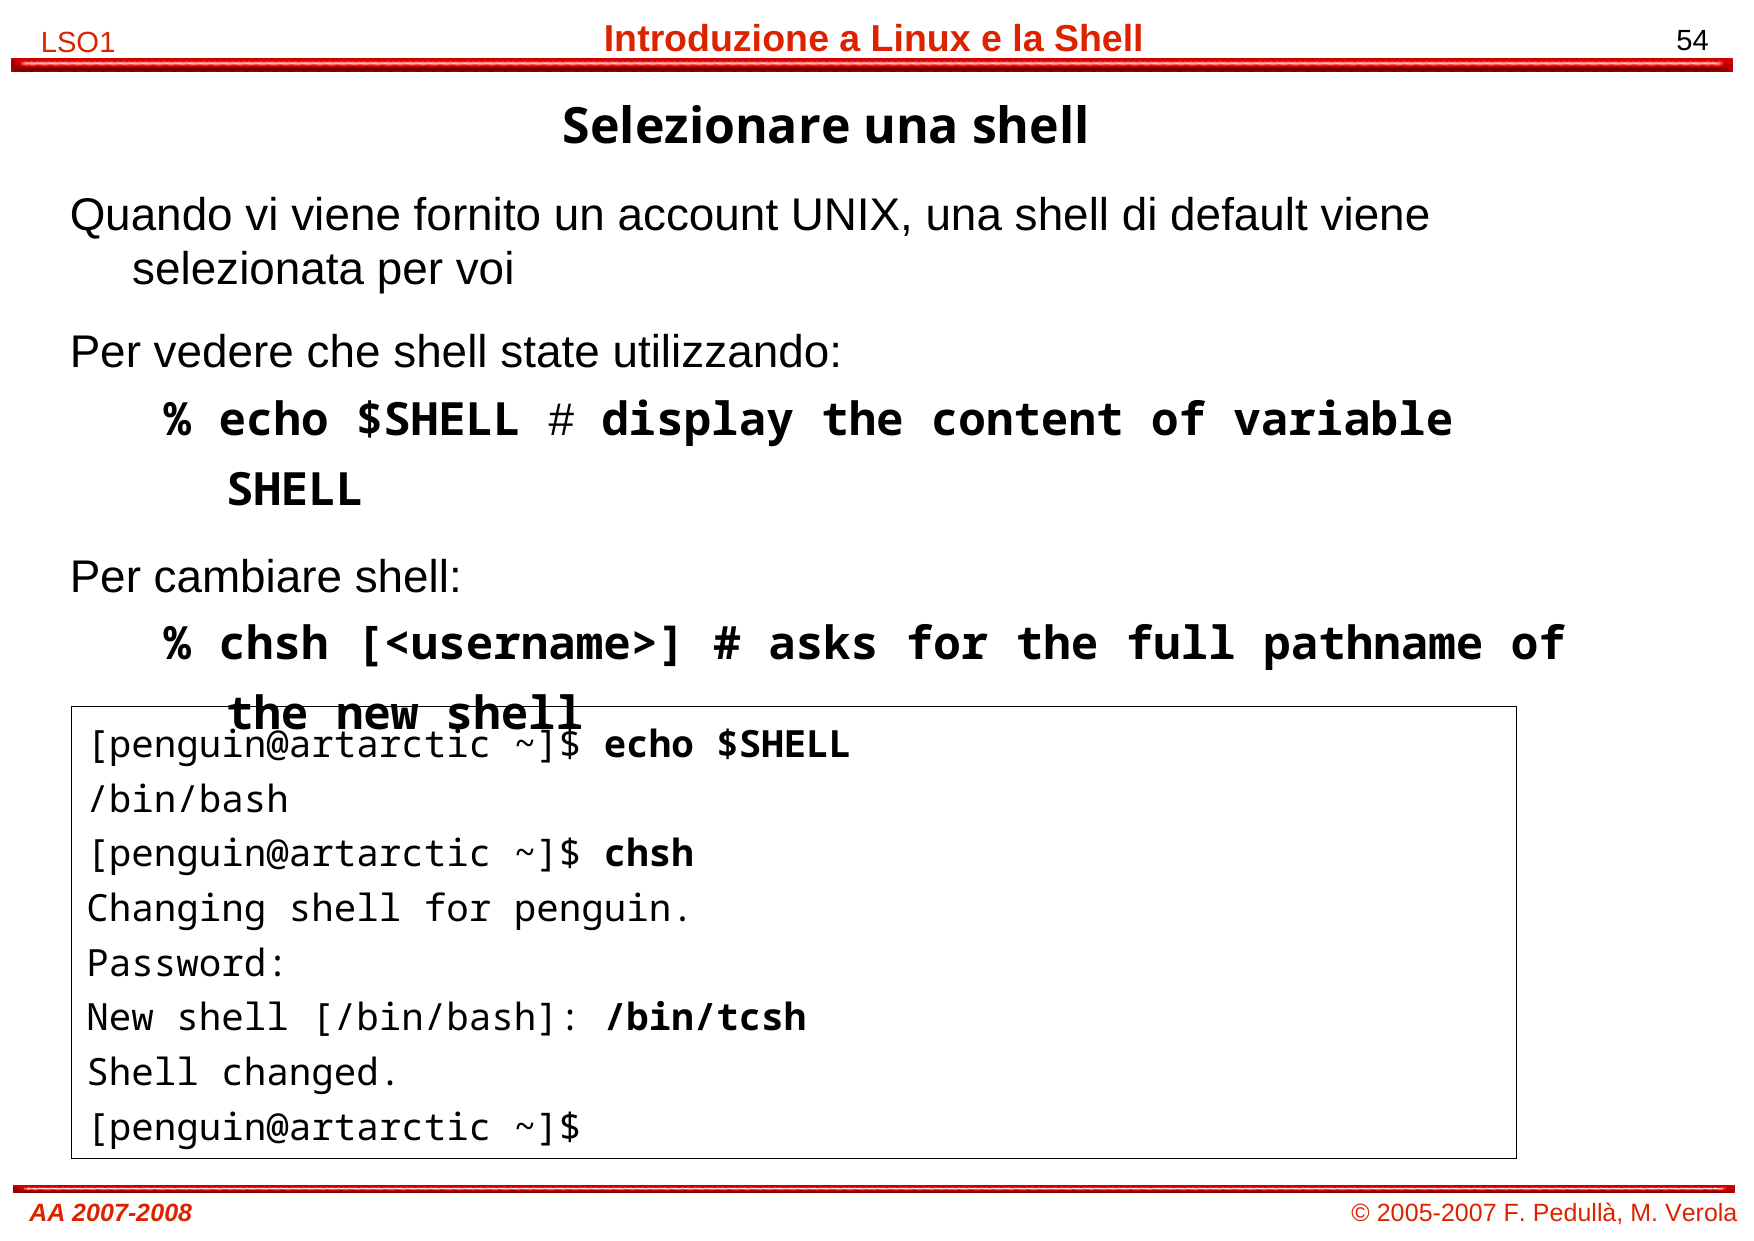

# Selezionare una shell
Quando vi viene fornito un account UNIX, una shell di default viene selezionata per voi
Per vedere che shell state utilizzando:
% echo $SHELL # display the content of variable SHELL
Per cambiare shell:
% chsh [<username>] # asks for the full pathname of the new shell
[penguin@artarctic ~]$ echo $SHELL
/bin/bash
[penguin@artarctic ~]$ chsh
Changing shell for penguin.
Password:
New shell [/bin/bash]: /bin/tcsh
Shell changed.
[penguin@artarctic ~]$